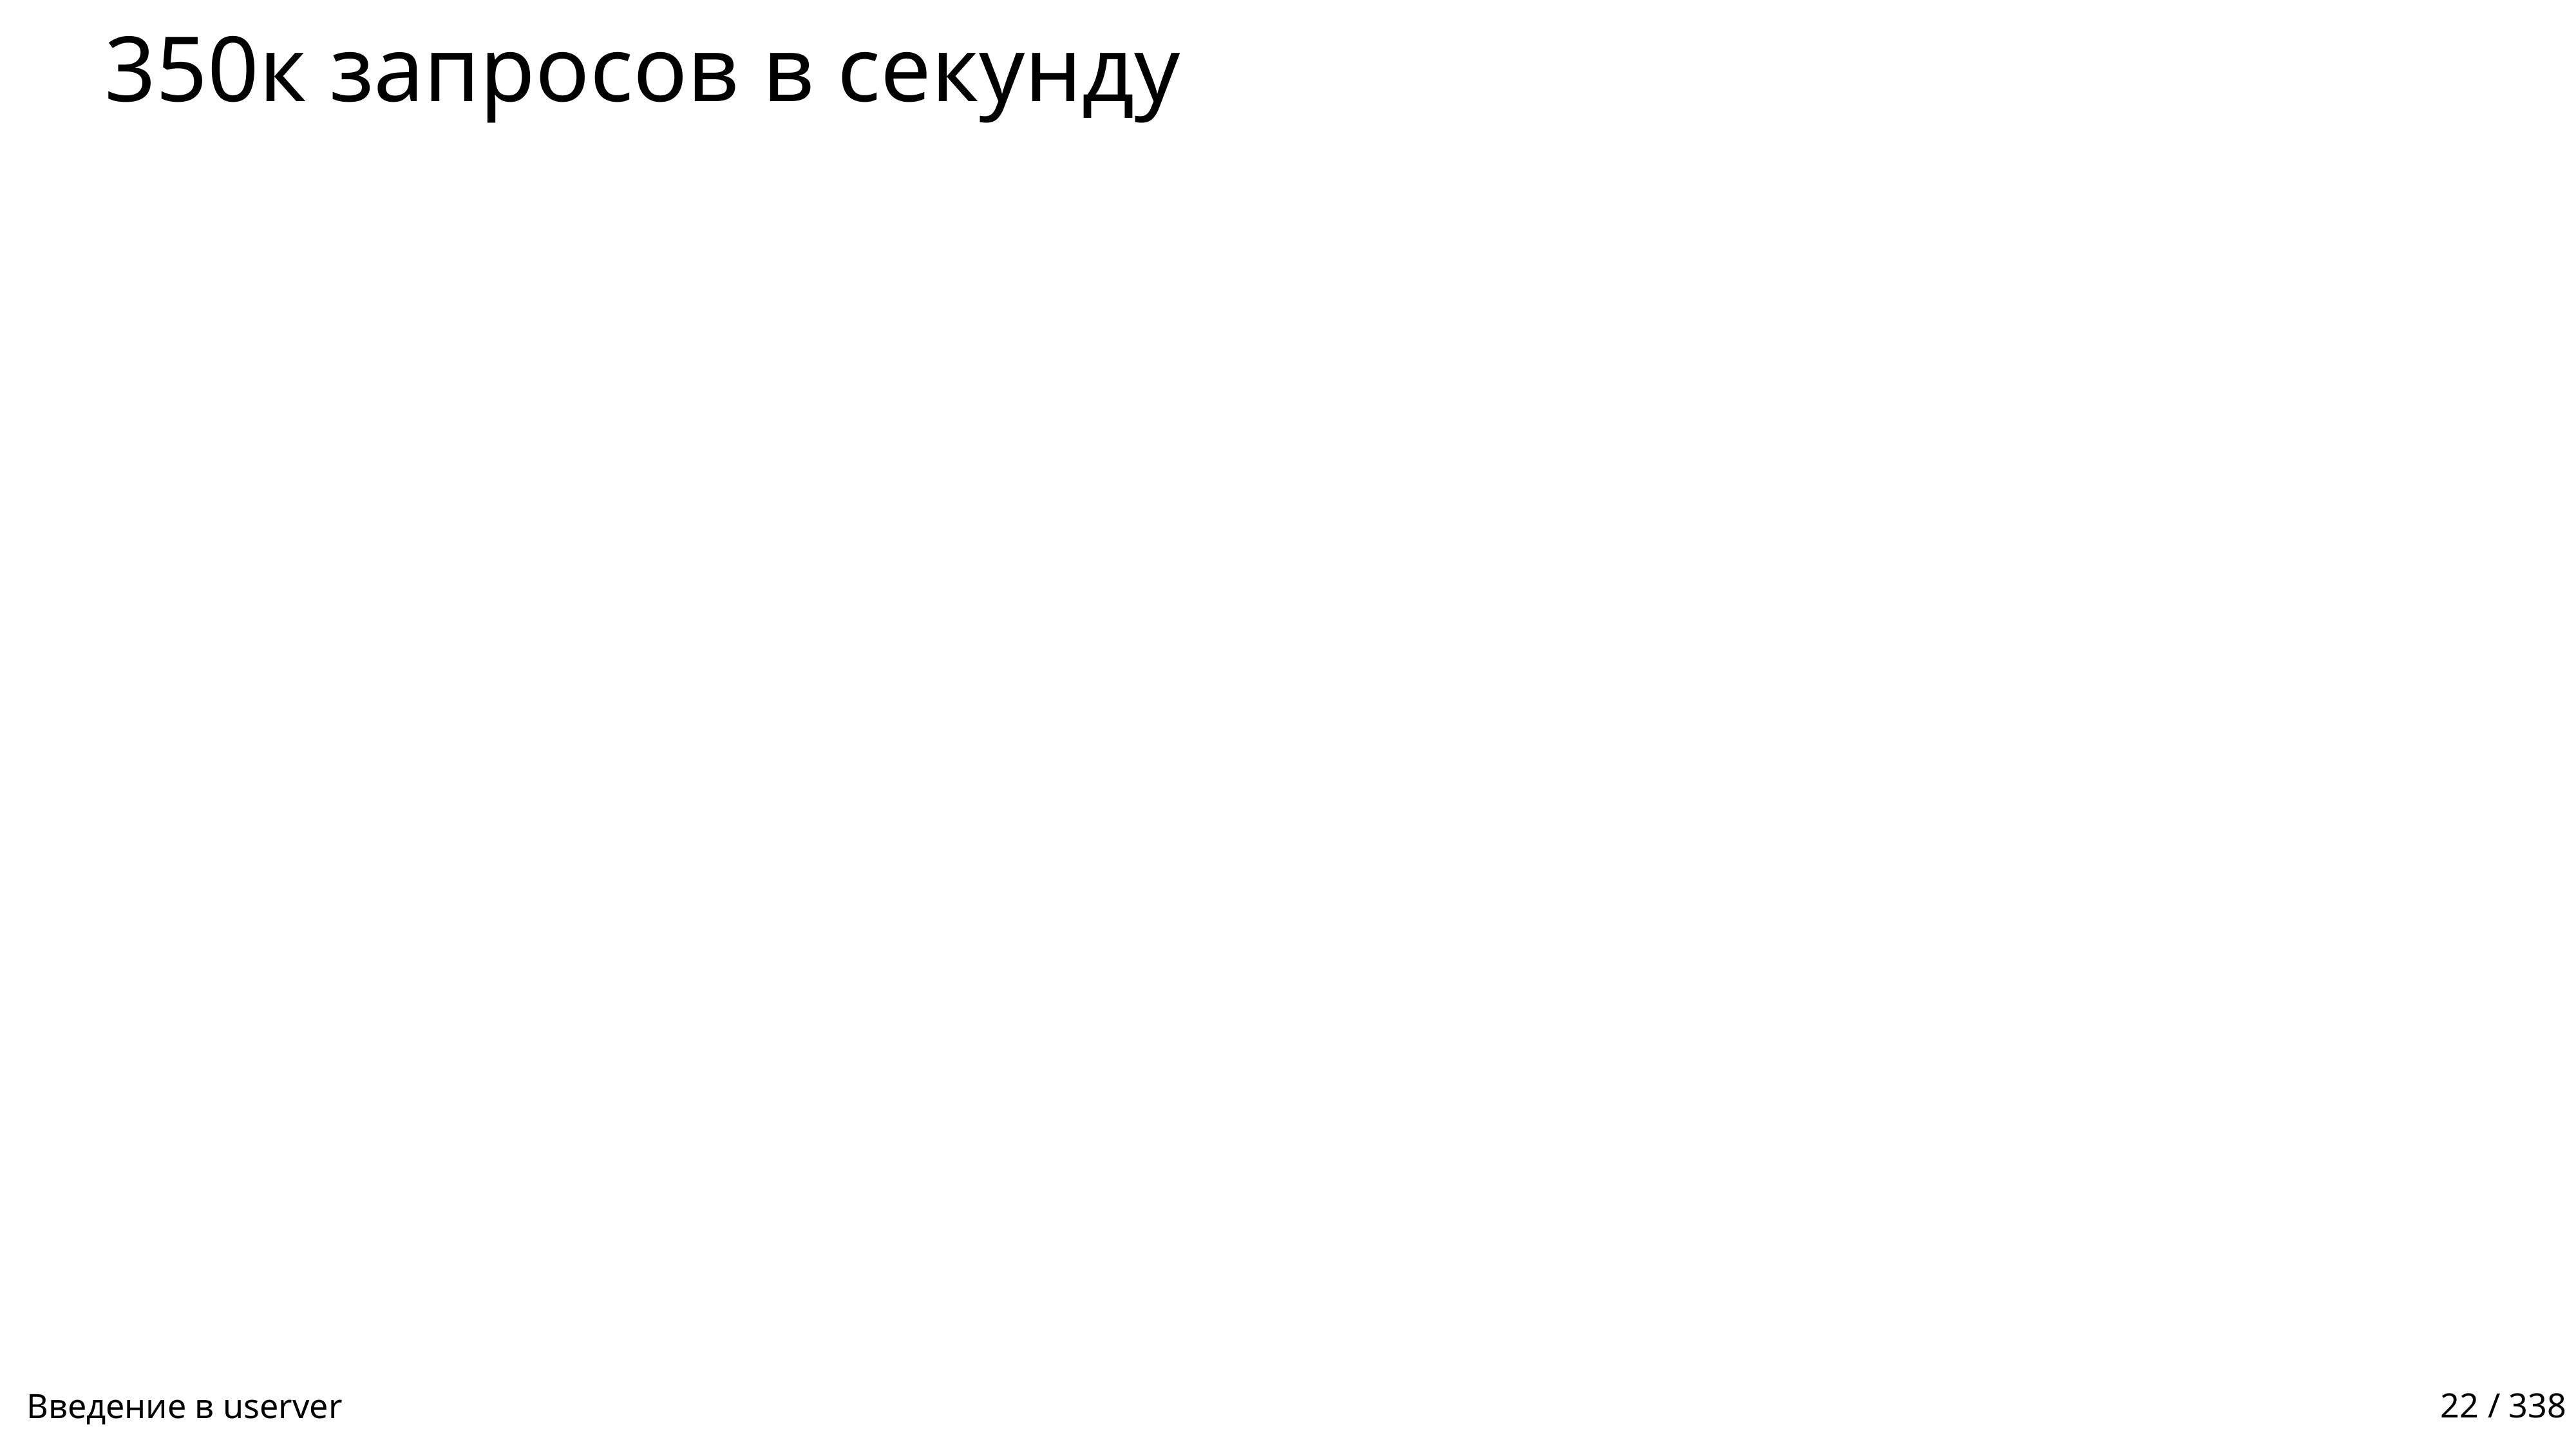

350к запросов в секунду
#
Введение в userver